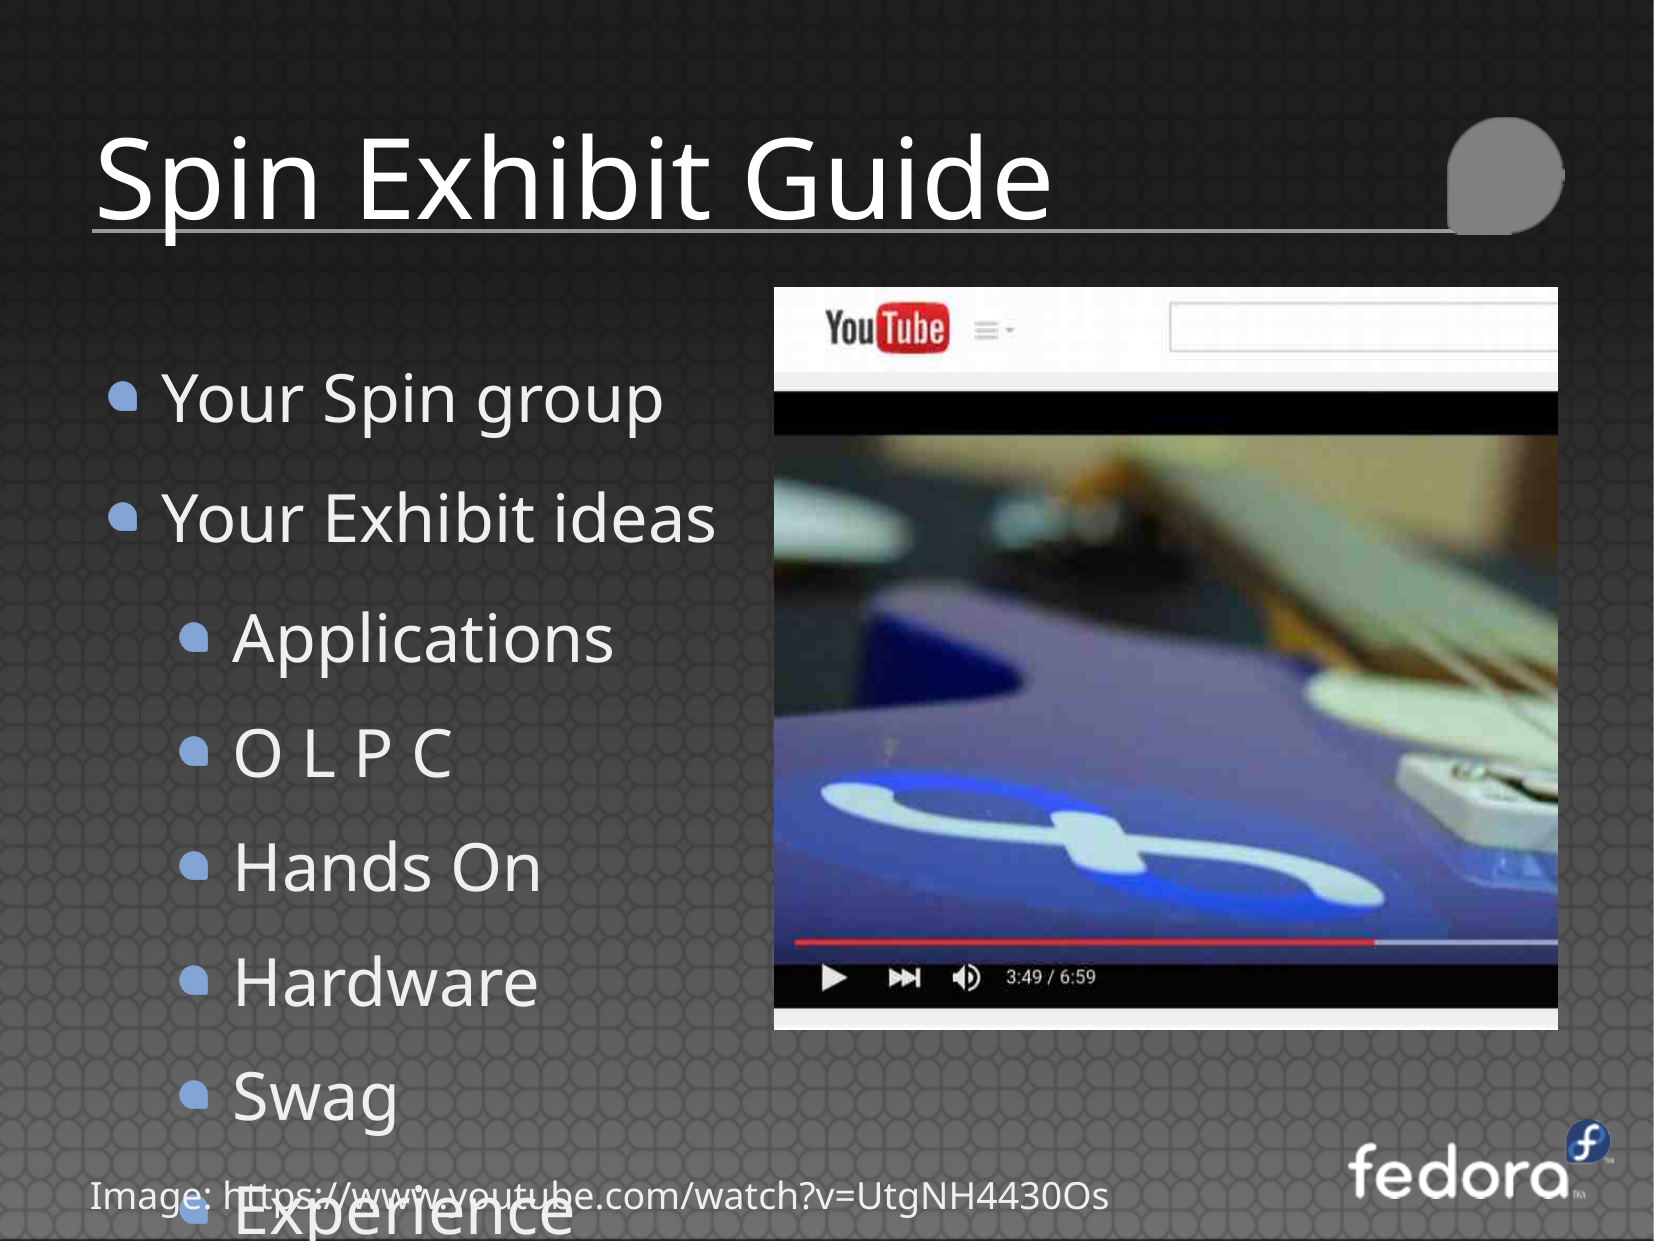

Spin Exhibit Guide
# Your Spin group
Your Exhibit ideas
Applications
O L P C
Hands On
Hardware
Swag
Experience
Image: https://www.youtube.com/watch?v=UtgNH4430Os